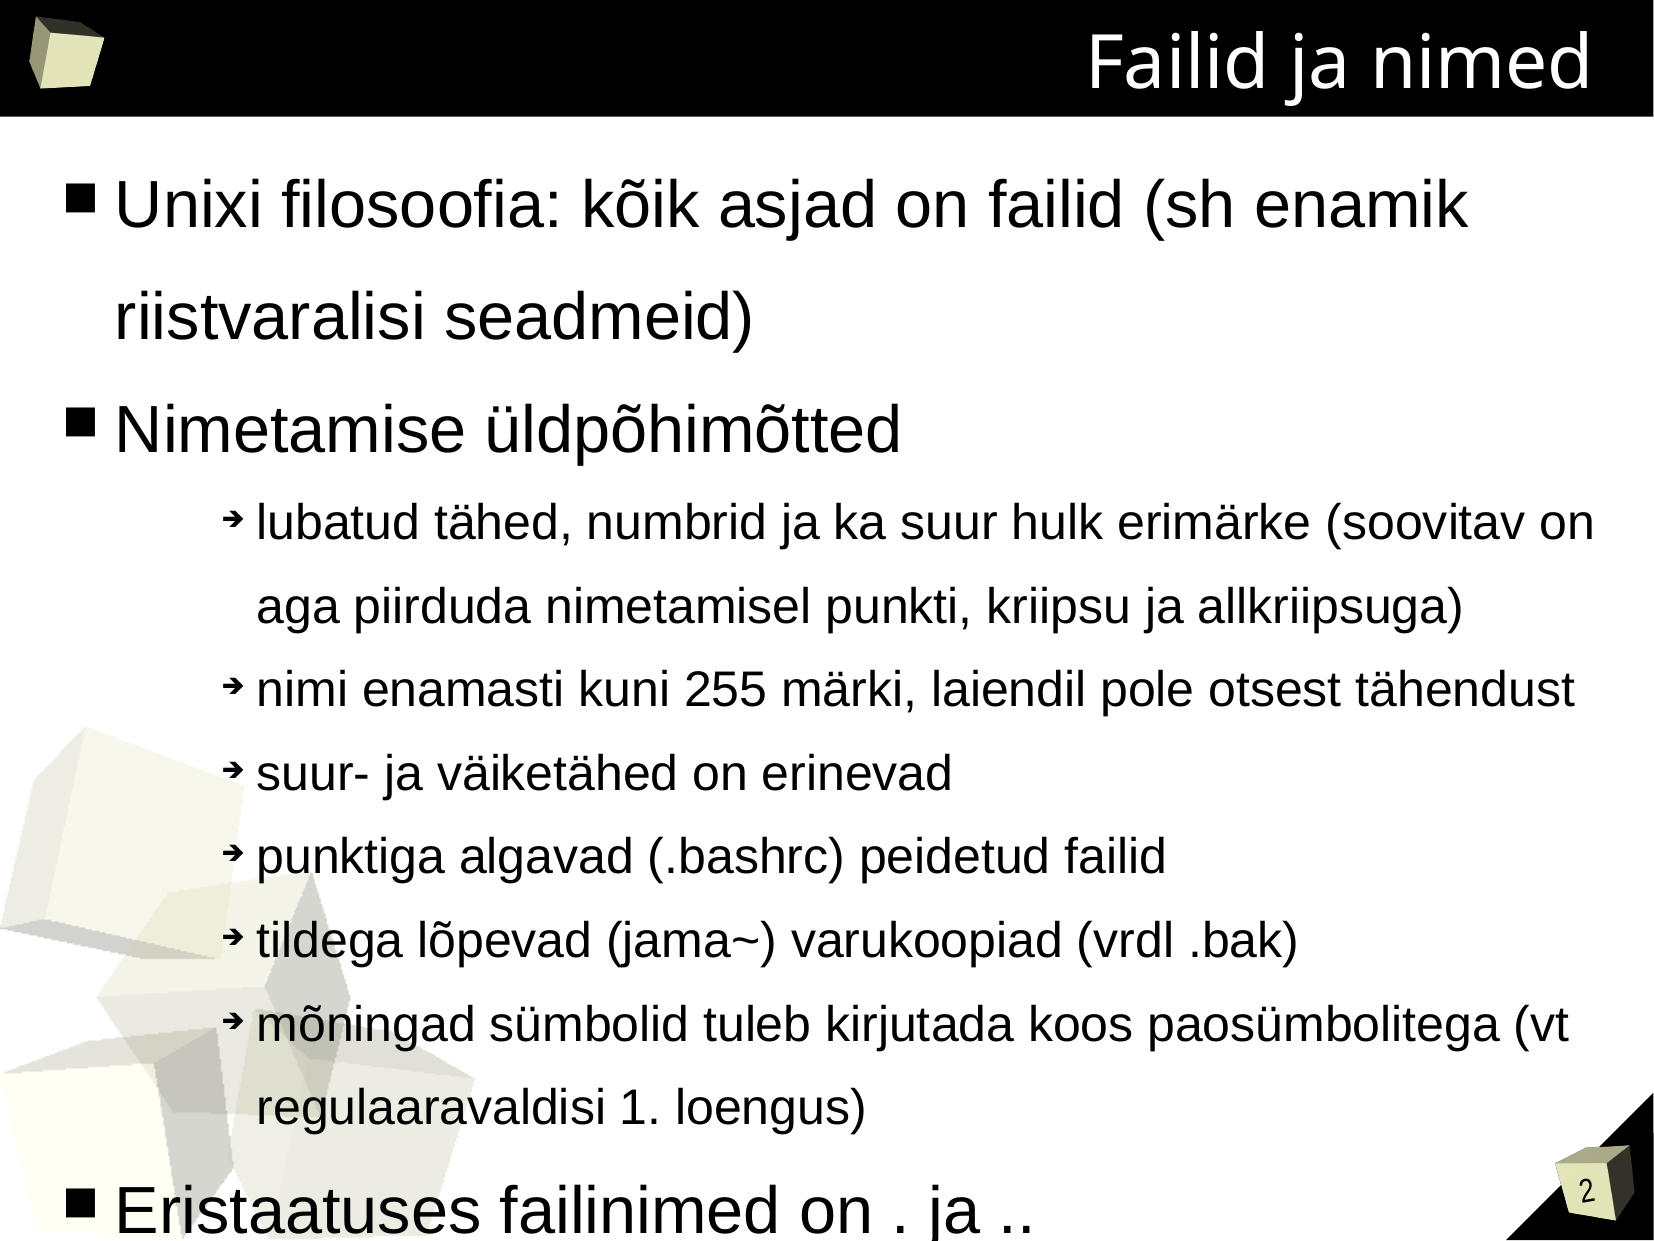

# Failid ja nimed
Unixi filosoofia: kõik asjad on failid (sh enamik riistvaralisi seadmeid)
Nimetamise üldpõhimõtted
lubatud tähed, numbrid ja ka suur hulk erimärke (soovitav on aga piirduda nimetamisel punkti, kriipsu ja allkriipsuga)
nimi enamasti kuni 255 märki, laiendil pole otsest tähendust
suur- ja väiketähed on erinevad
punktiga algavad (.bashrc) peidetud failid
tildega lõpevad (jama~) varukoopiad (vrdl .bak)
mõningad sümbolid tuleb kirjutada koos paosümbolitega (vt regulaaravaldisi 1. loengus)
Eristaatuses failinimed on . ja ..